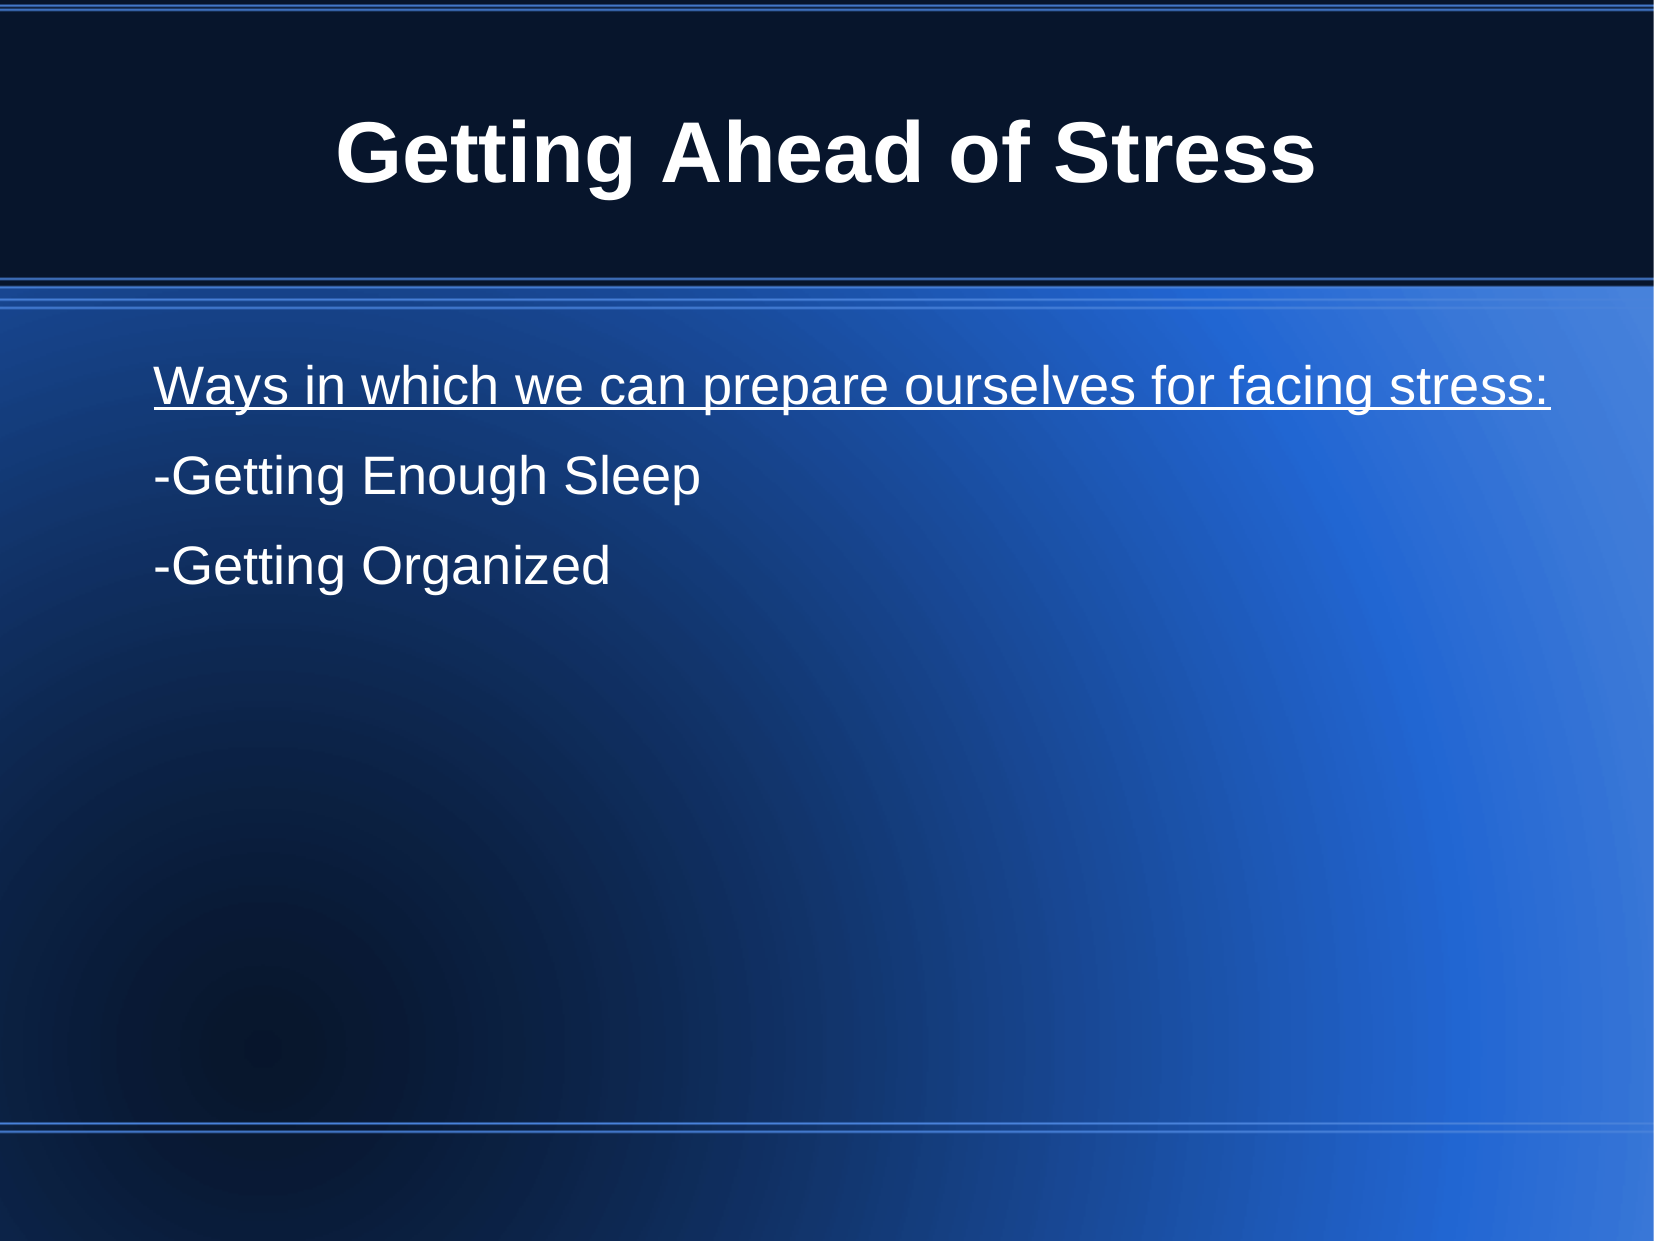

# Getting Ahead of Stress
Ways in which we can prepare ourselves for facing stress:
-Getting Enough Sleep
-Getting Organized